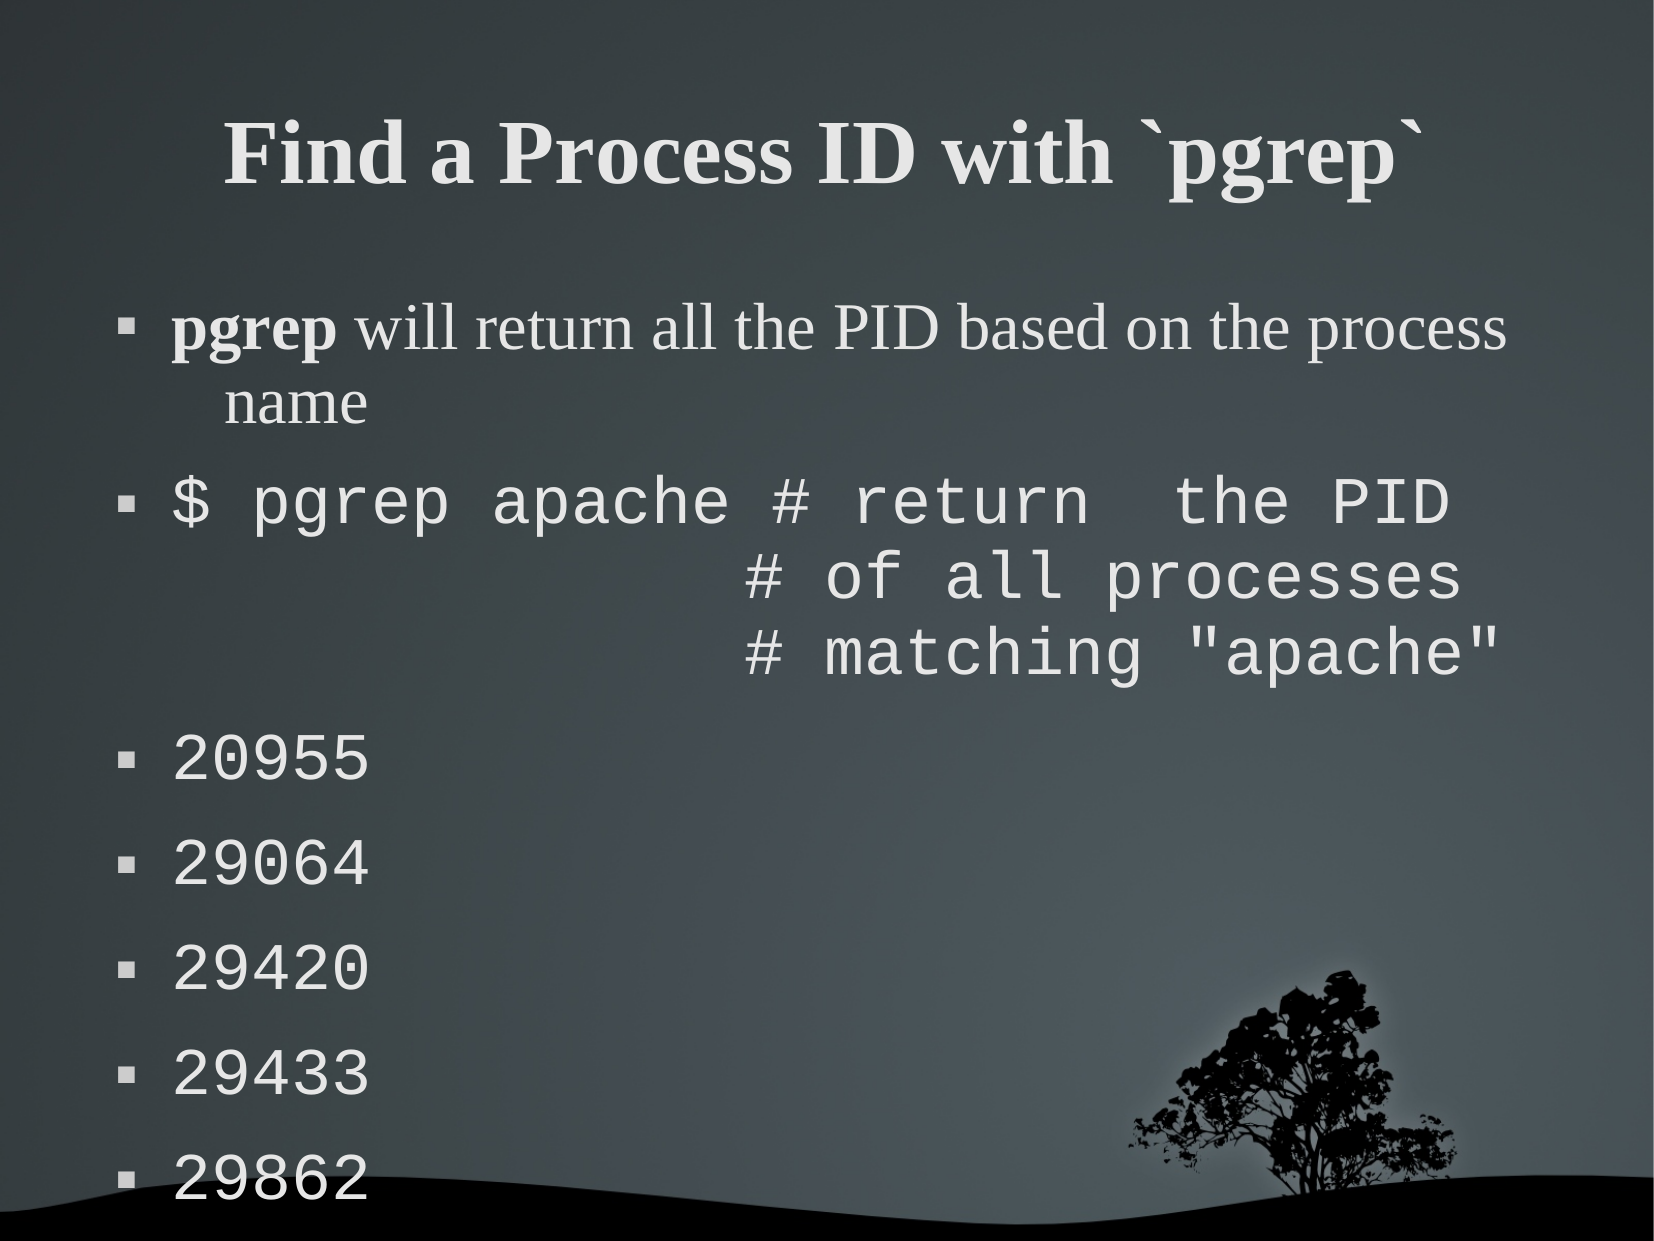

# Find a Process ID with `pgrep`
pgrep will return all the PID based on the process name
$ pgrep apache # return the PID # of all processes # matching "apache"
20955
29064
29420
29433
29862
Options:
-f search the whole command line not just the name
-x exact match